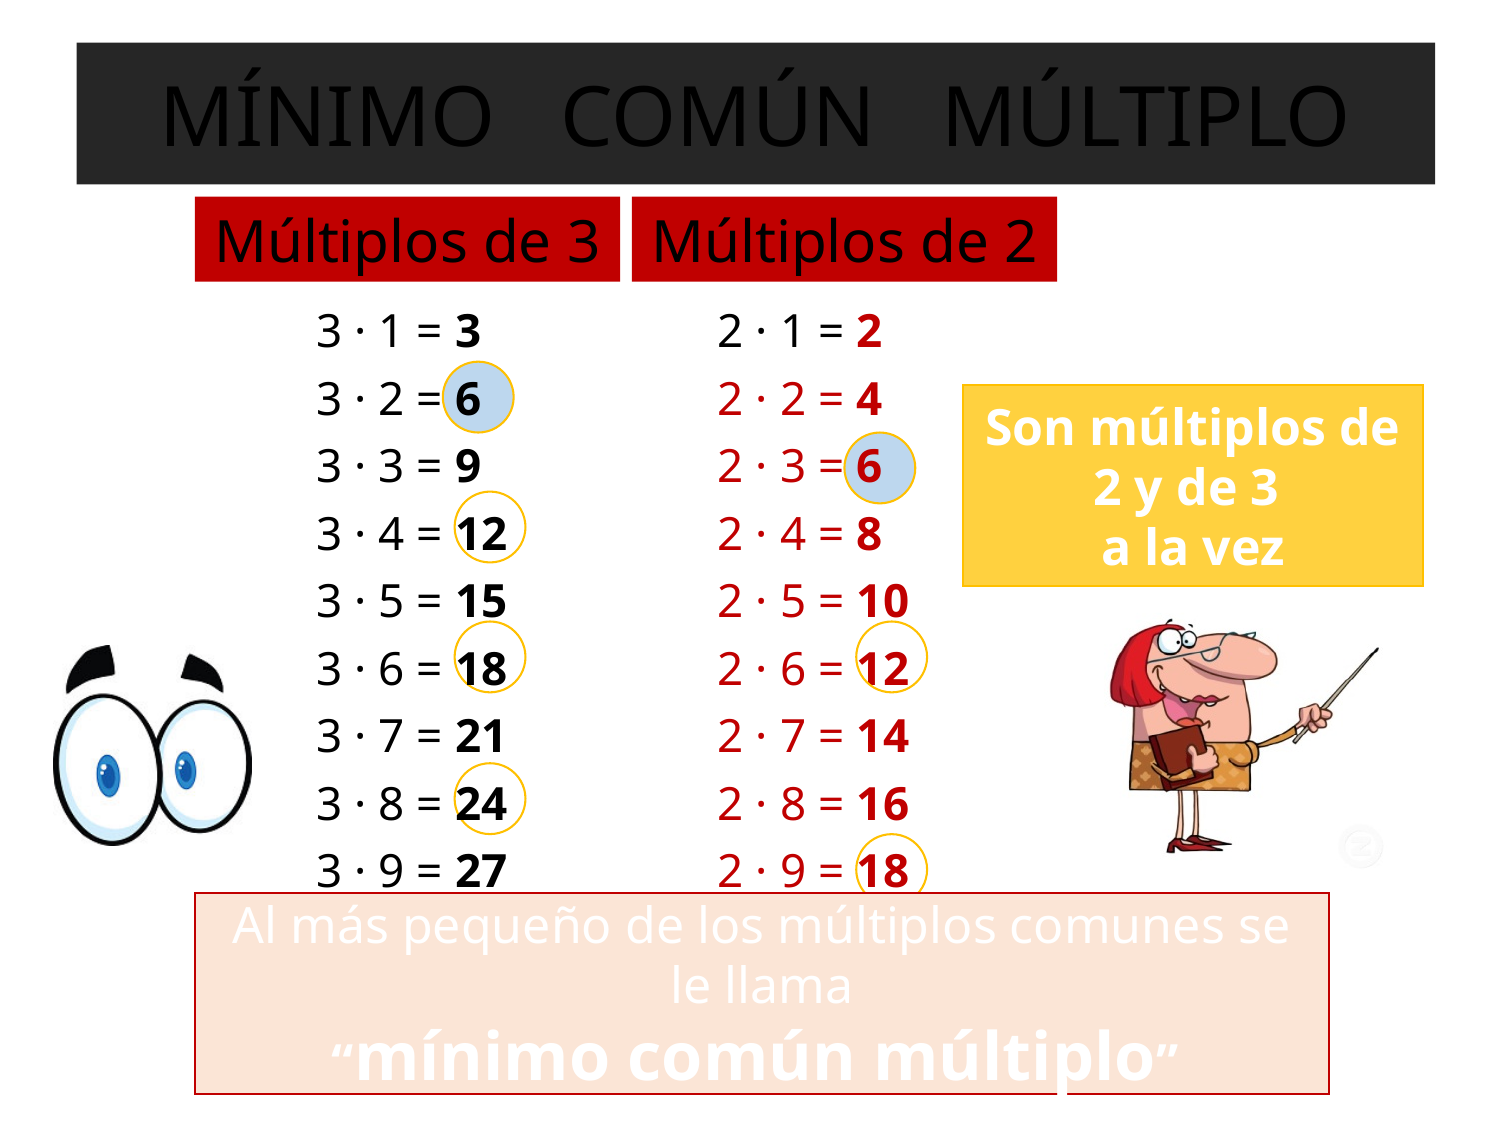

MÍNIMO COMÚN MÚLTIPLO
Múltiplos de 3
Múltiplos de 2
3 · 1 = 3
3 · 2 = 6
3 · 3 = 9
3 · 4 = 12
3 · 5 = 15
3 · 6 = 18
3 · 7 = 21
3 · 8 = 24
3 · 9 = 27
3 · 10 = 30
3 · 11 = 33
2 · 1 = 2
2 · 2 = 4
2 · 3 = 6
2 · 4 = 8
2 · 5 = 10
2 · 6 = 12
2 · 7 = 14
2 · 8 = 16
2 · 9 = 18
2 · 10 = 20
2 · 11 = 22
Son múltiplos de 2 y de 3
a la vez
Al más pequeño de los múltiplos comunes se le llama
“mínimo común múltiplo”